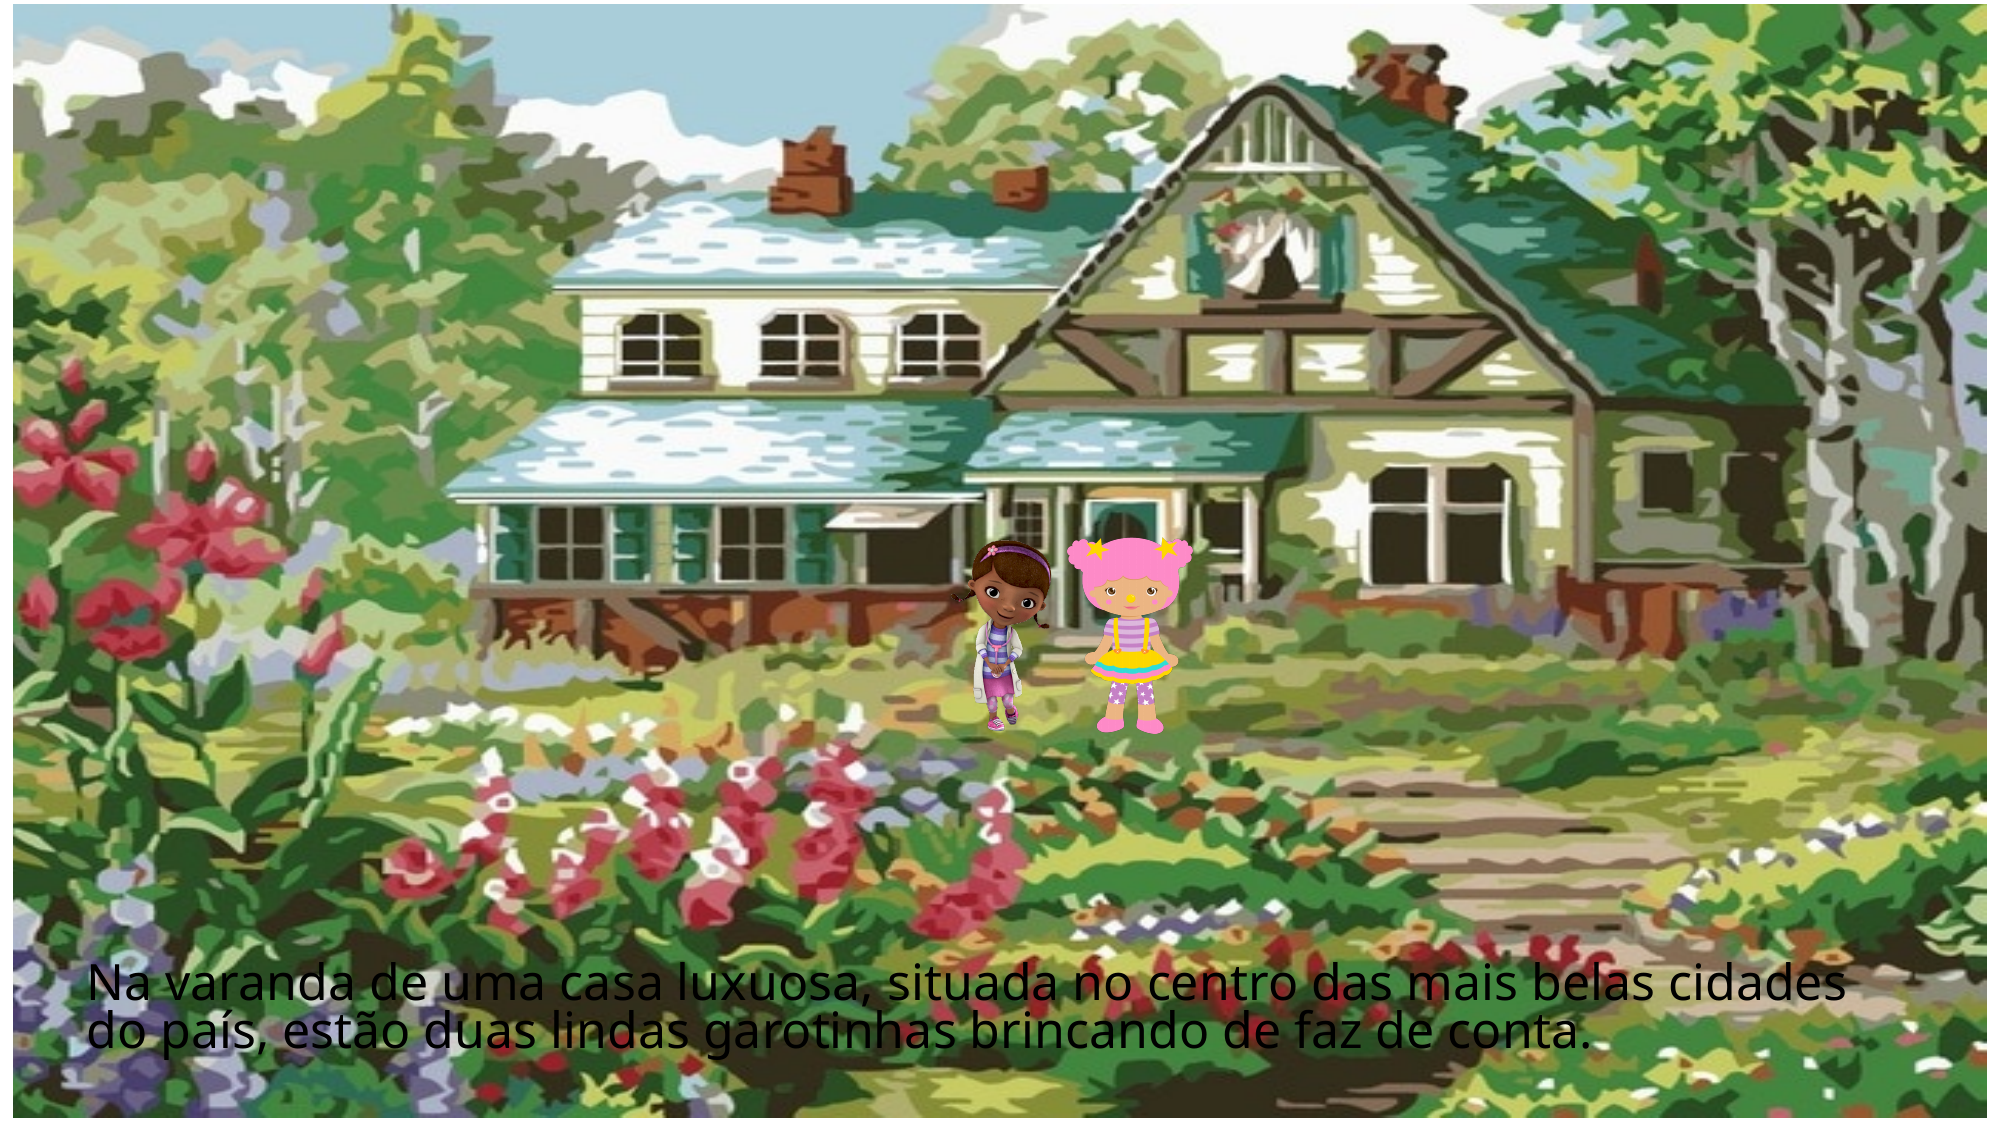

# Na varanda de uma casa luxuosa, situada no centro das mais belas cidades do país, estão duas lindas garotinhas brincando de faz de conta.